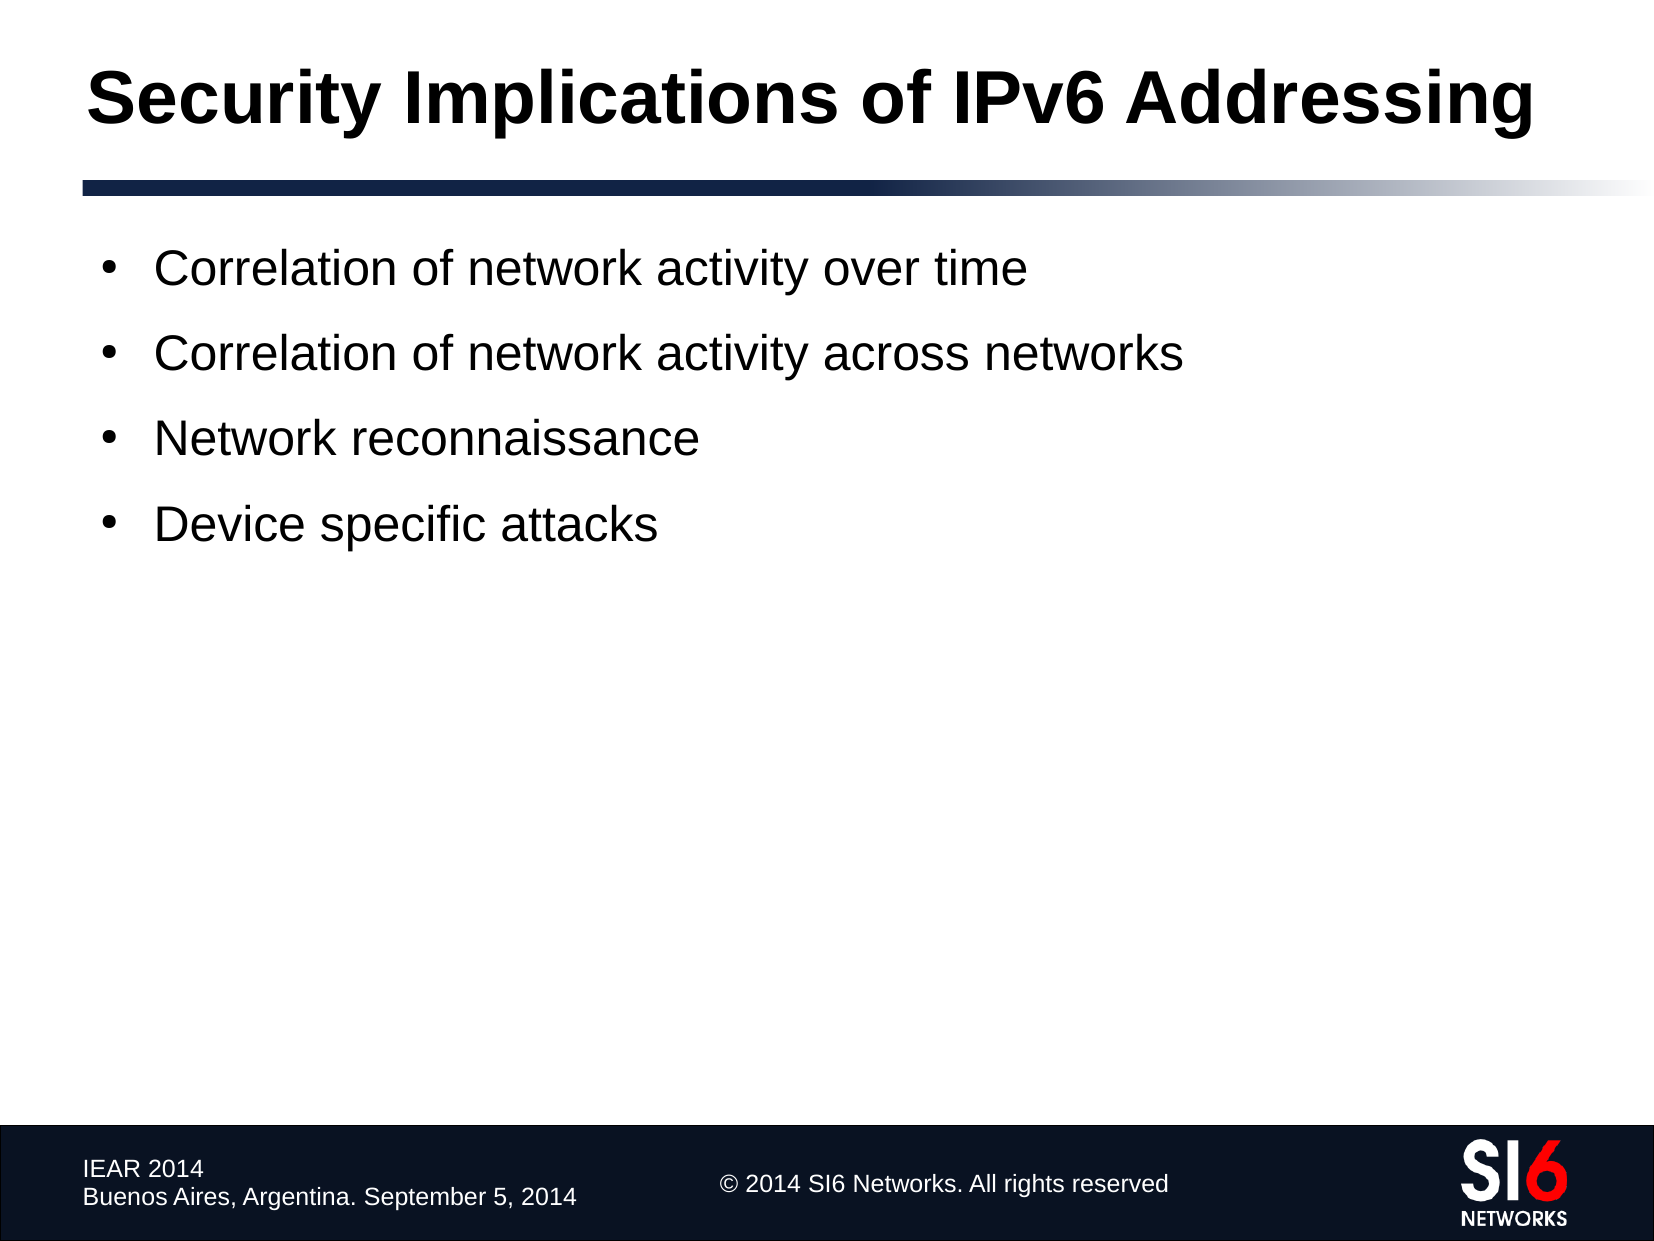

# Security Implications of IPv6 Addressing
Correlation of network activity over time
Correlation of network activity across networks
Network reconnaissance
Device specific attacks